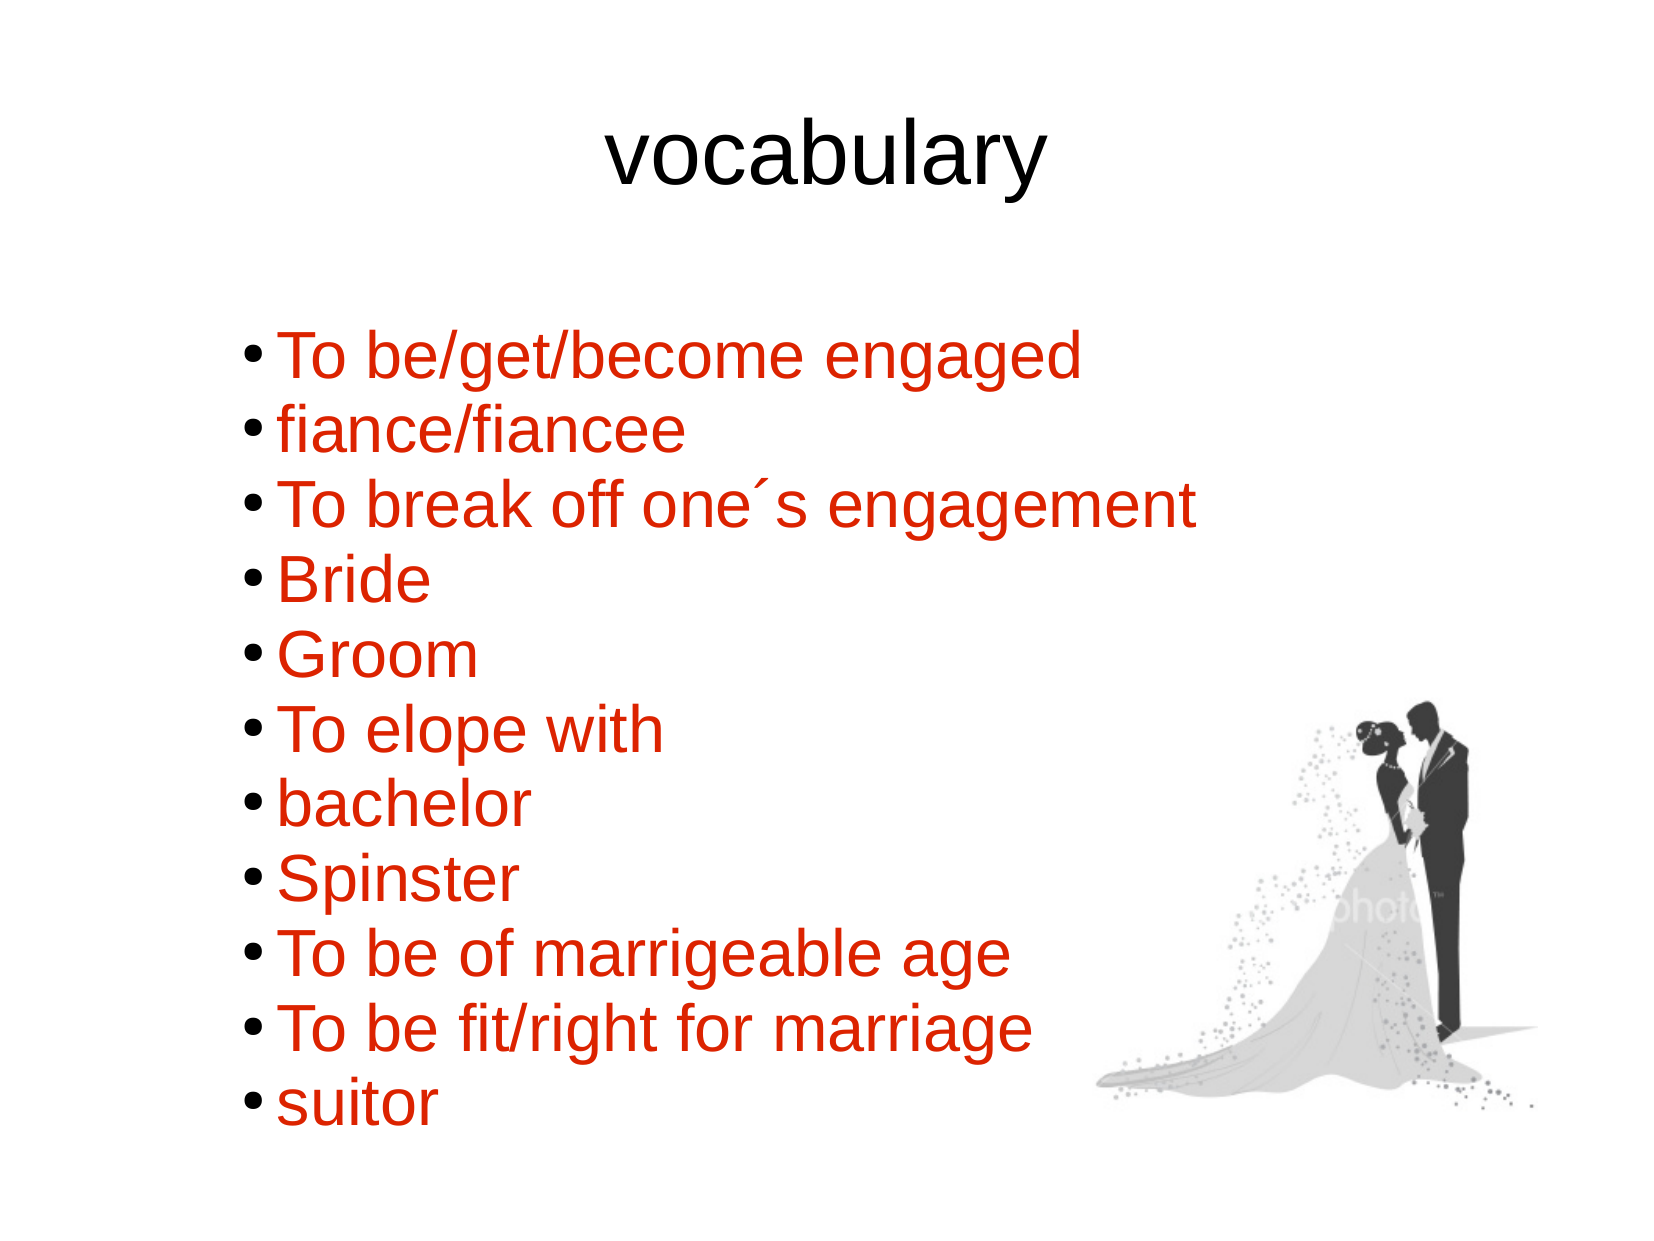

# vocabulary
To be/get/become engaged
fiance/fiancee
To break off one´s engagement
Bride
Groom
To elope with
bachelor
Spinster
To be of marrigeable age
To be fit/right for marriage
suitor